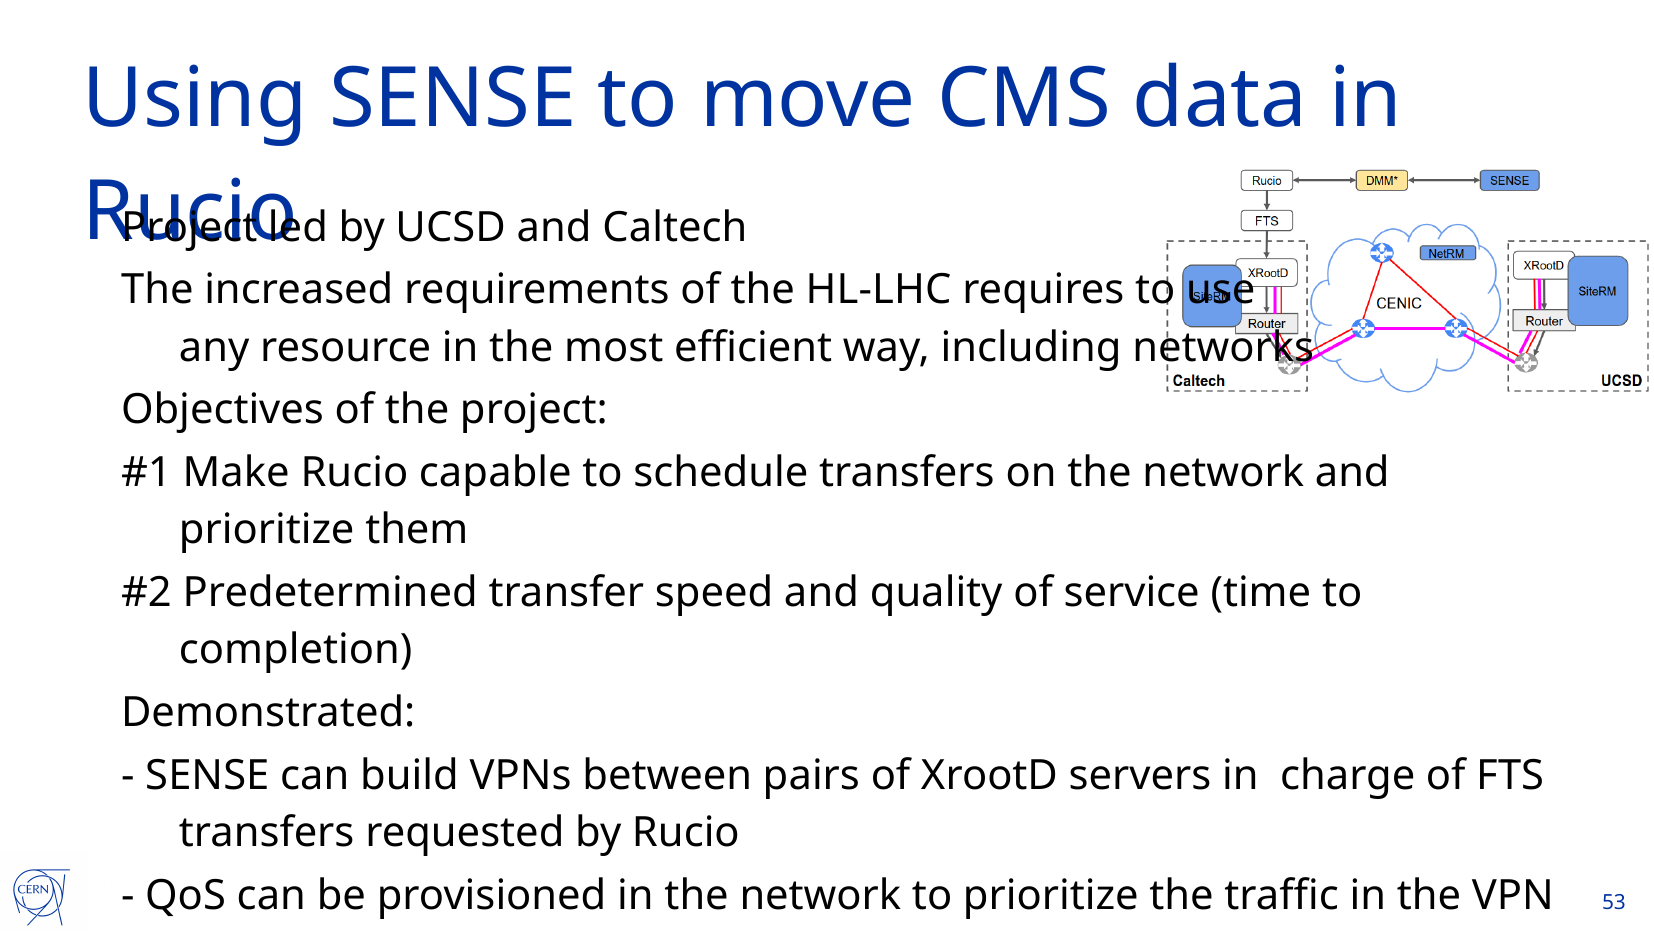

# Using SENSE to move CMS data in Rucio
Project led by UCSD and Caltech
The increased requirements of the HL-LHC requires to use
any resource in the most efficient way, including networks
Objectives of the project:
#1 Make Rucio capable to schedule transfers on the network and prioritize them
#2 Predetermined transfer speed and quality of service (time to completion)
Demonstrated:
- SENSE can build VPNs between pairs of XrootD servers in charge of FTS transfers requested by Rucio
- QoS can be provisioned in the network to prioritize the traffic in the VPN
Wish to participate to DC24
53